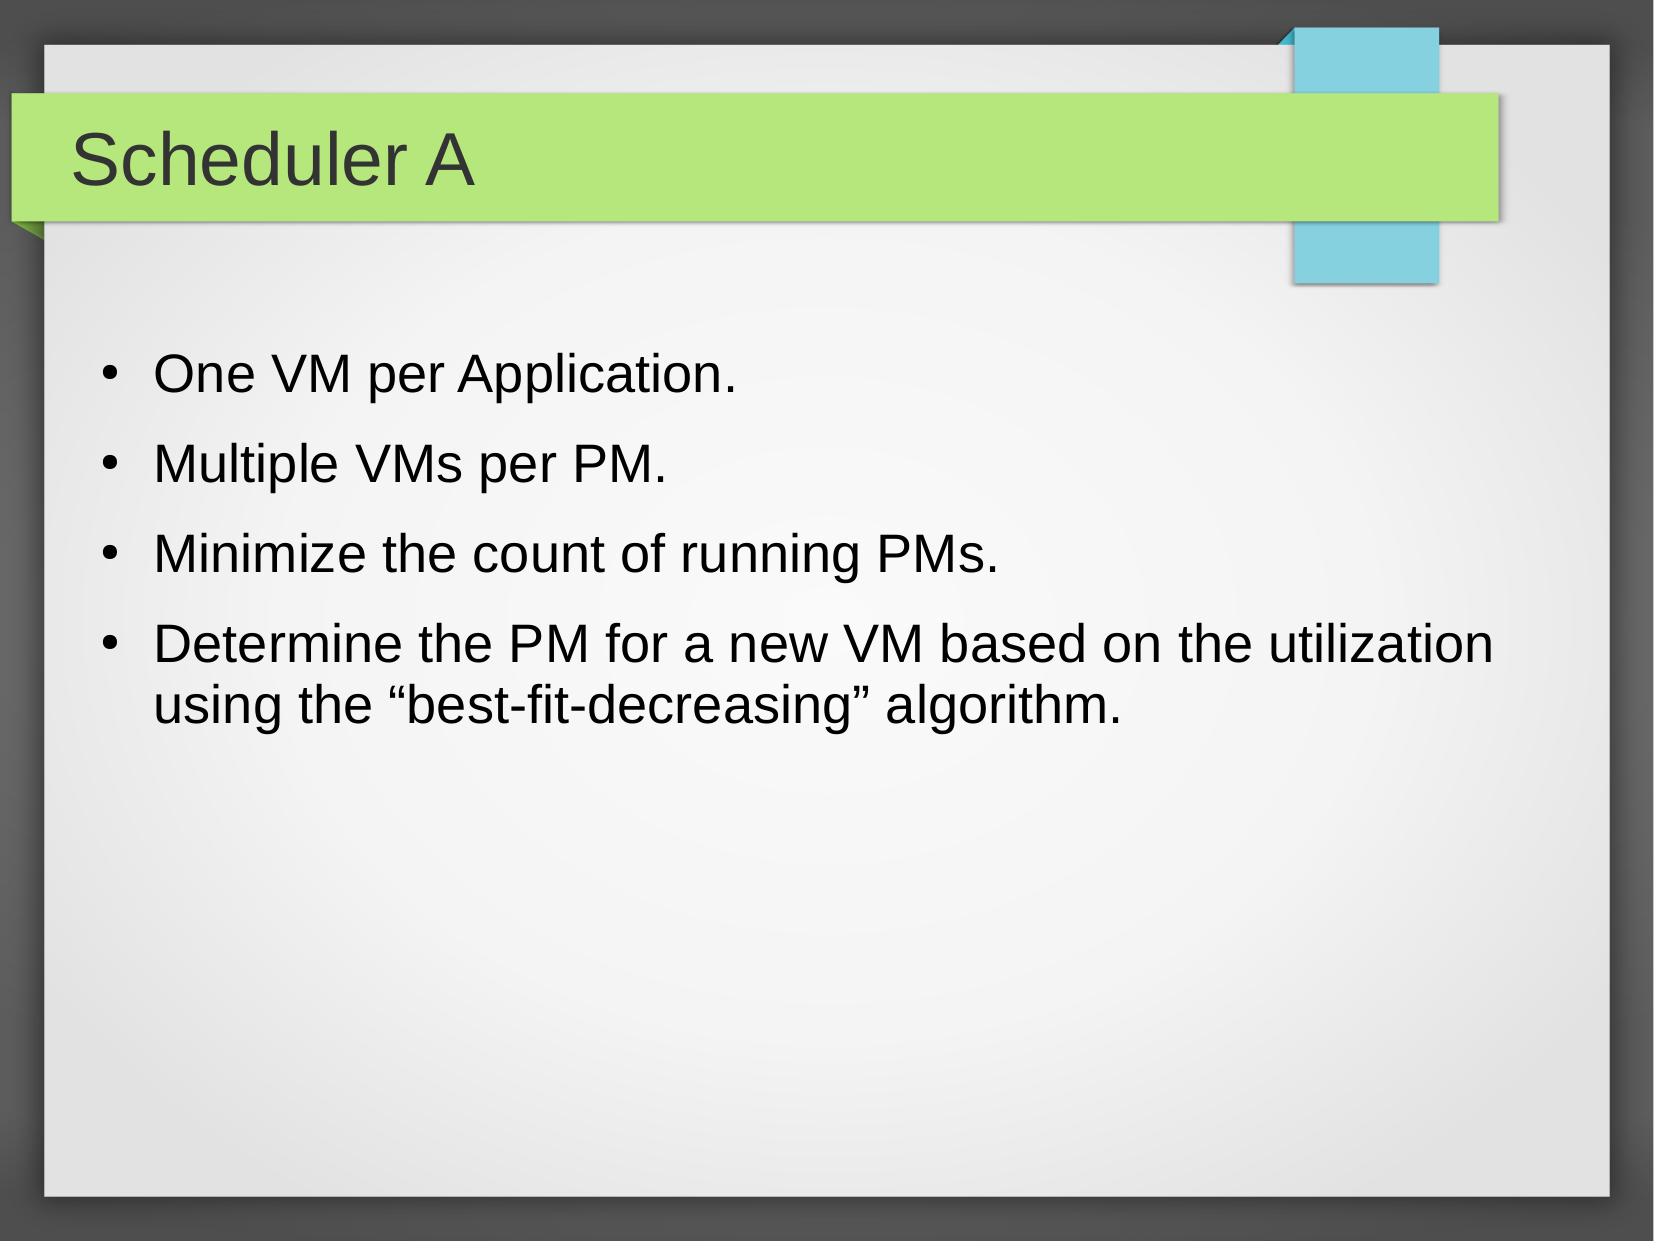

# Scheduler A
One VM per Application.
Multiple VMs per PM.
Minimize the count of running PMs.
Determine the PM for a new VM based on the utilization using the “best-fit-decreasing” algorithm.